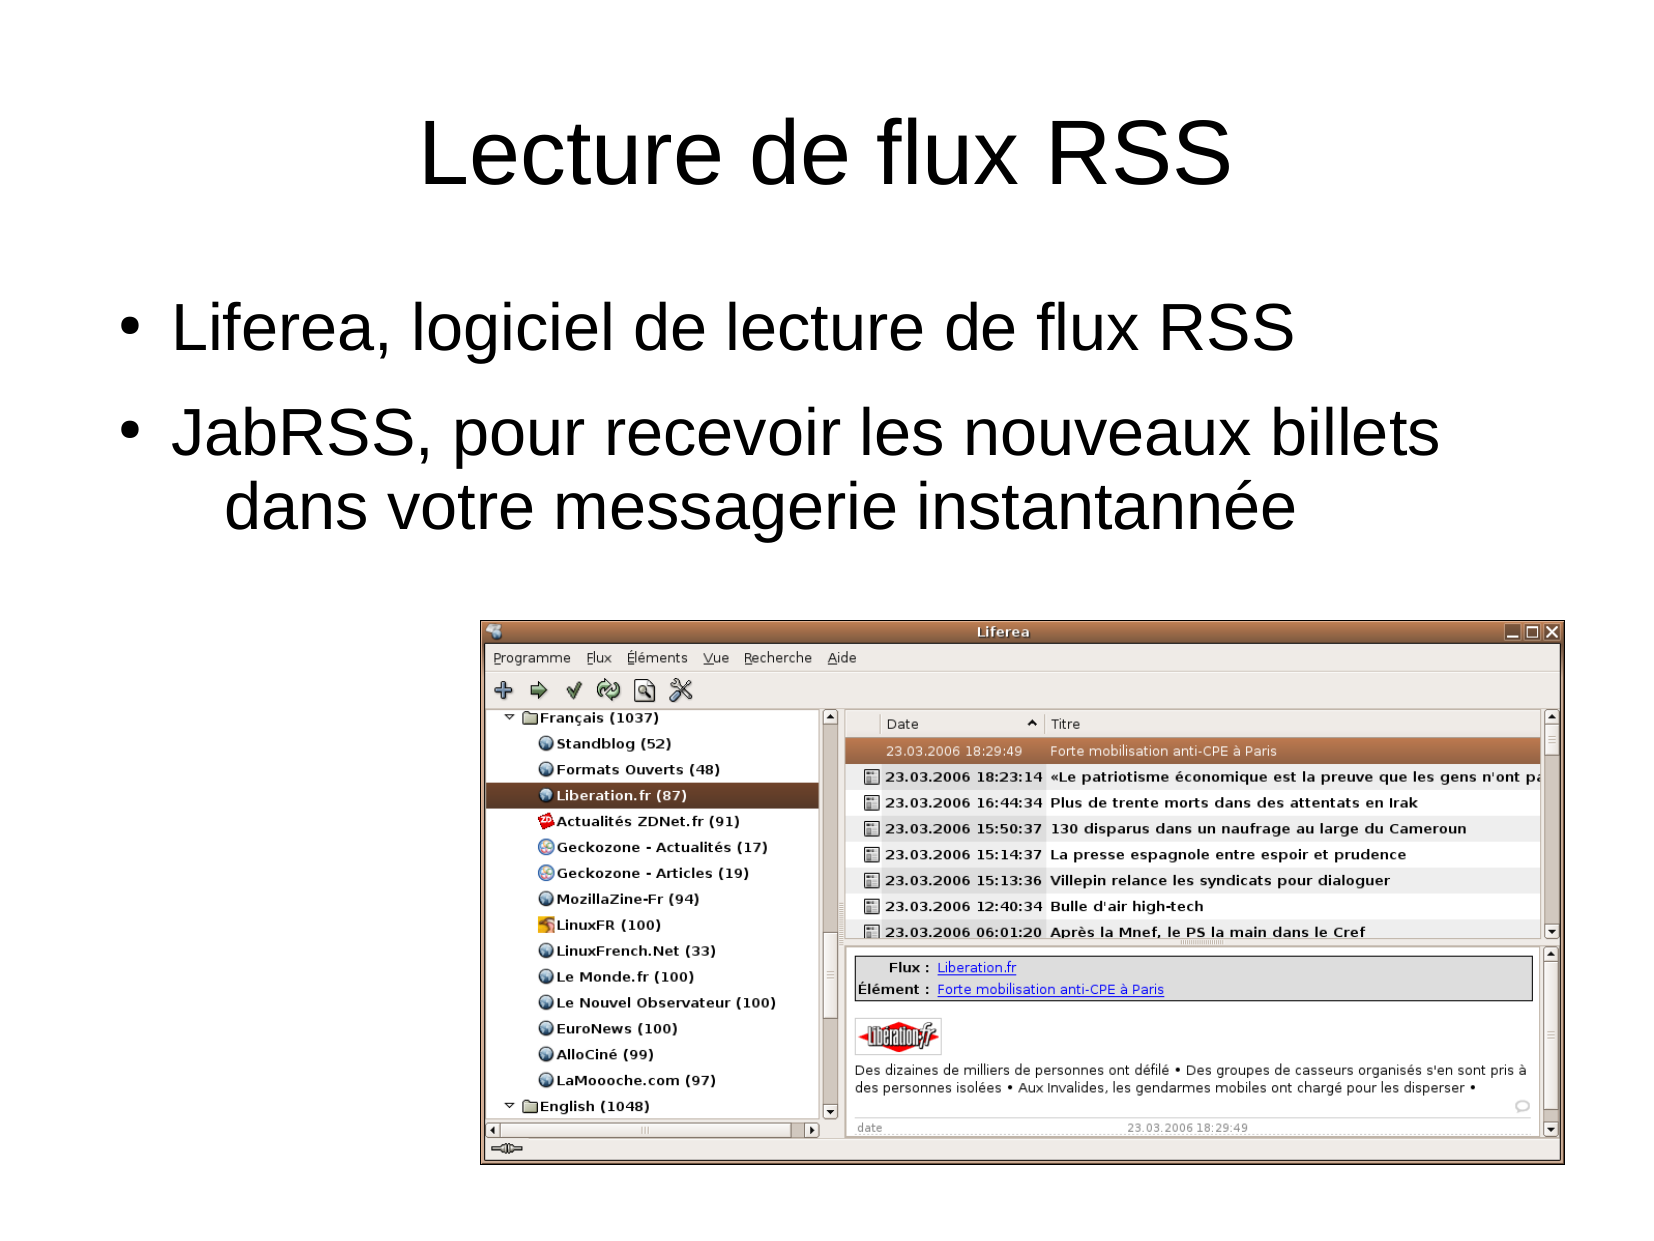

# Lecture de flux RSS
Liferea, logiciel de lecture de flux RSS
JabRSS, pour recevoir les nouveaux billets dans votre messagerie instantannée